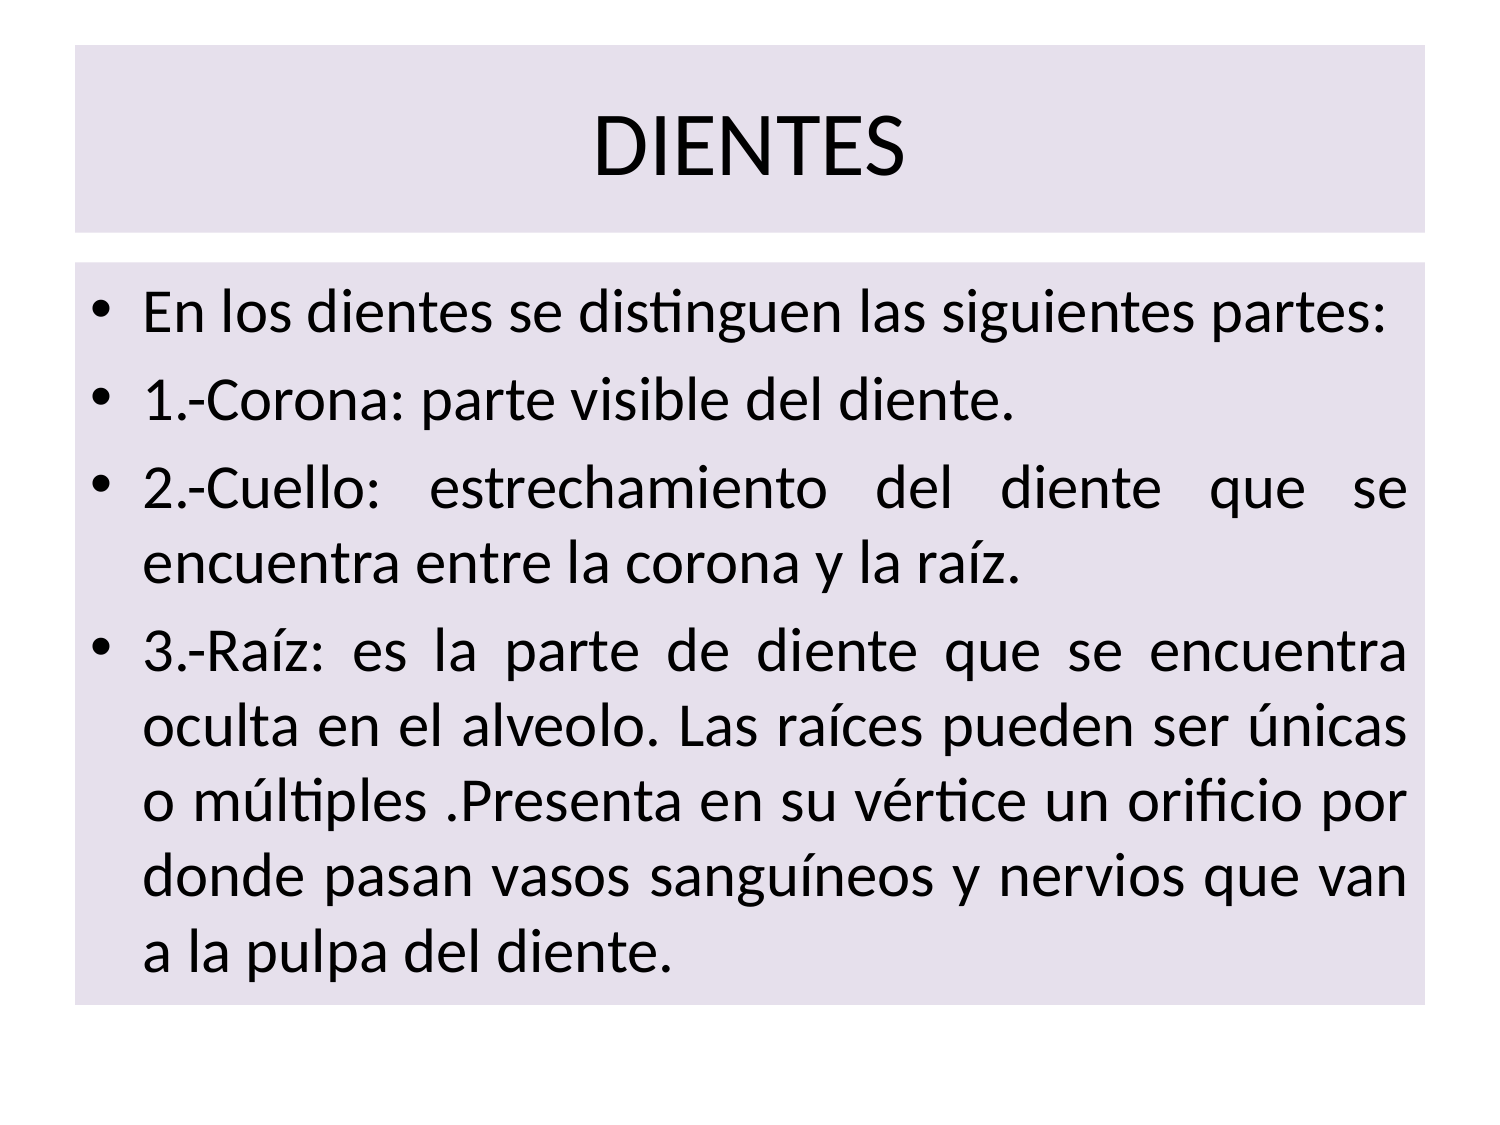

# DIENTES
En los dientes se distinguen las siguientes partes:
1.-Corona: parte visible del diente.
2.-Cuello: estrechamiento del diente que se encuentra entre la corona y la raíz.
3.-Raíz: es la parte de diente que se encuentra oculta en el alveolo. Las raíces pueden ser únicas o múltiples .Presenta en su vértice un orificio por donde pasan vasos sanguíneos y nervios que van a la pulpa del diente.